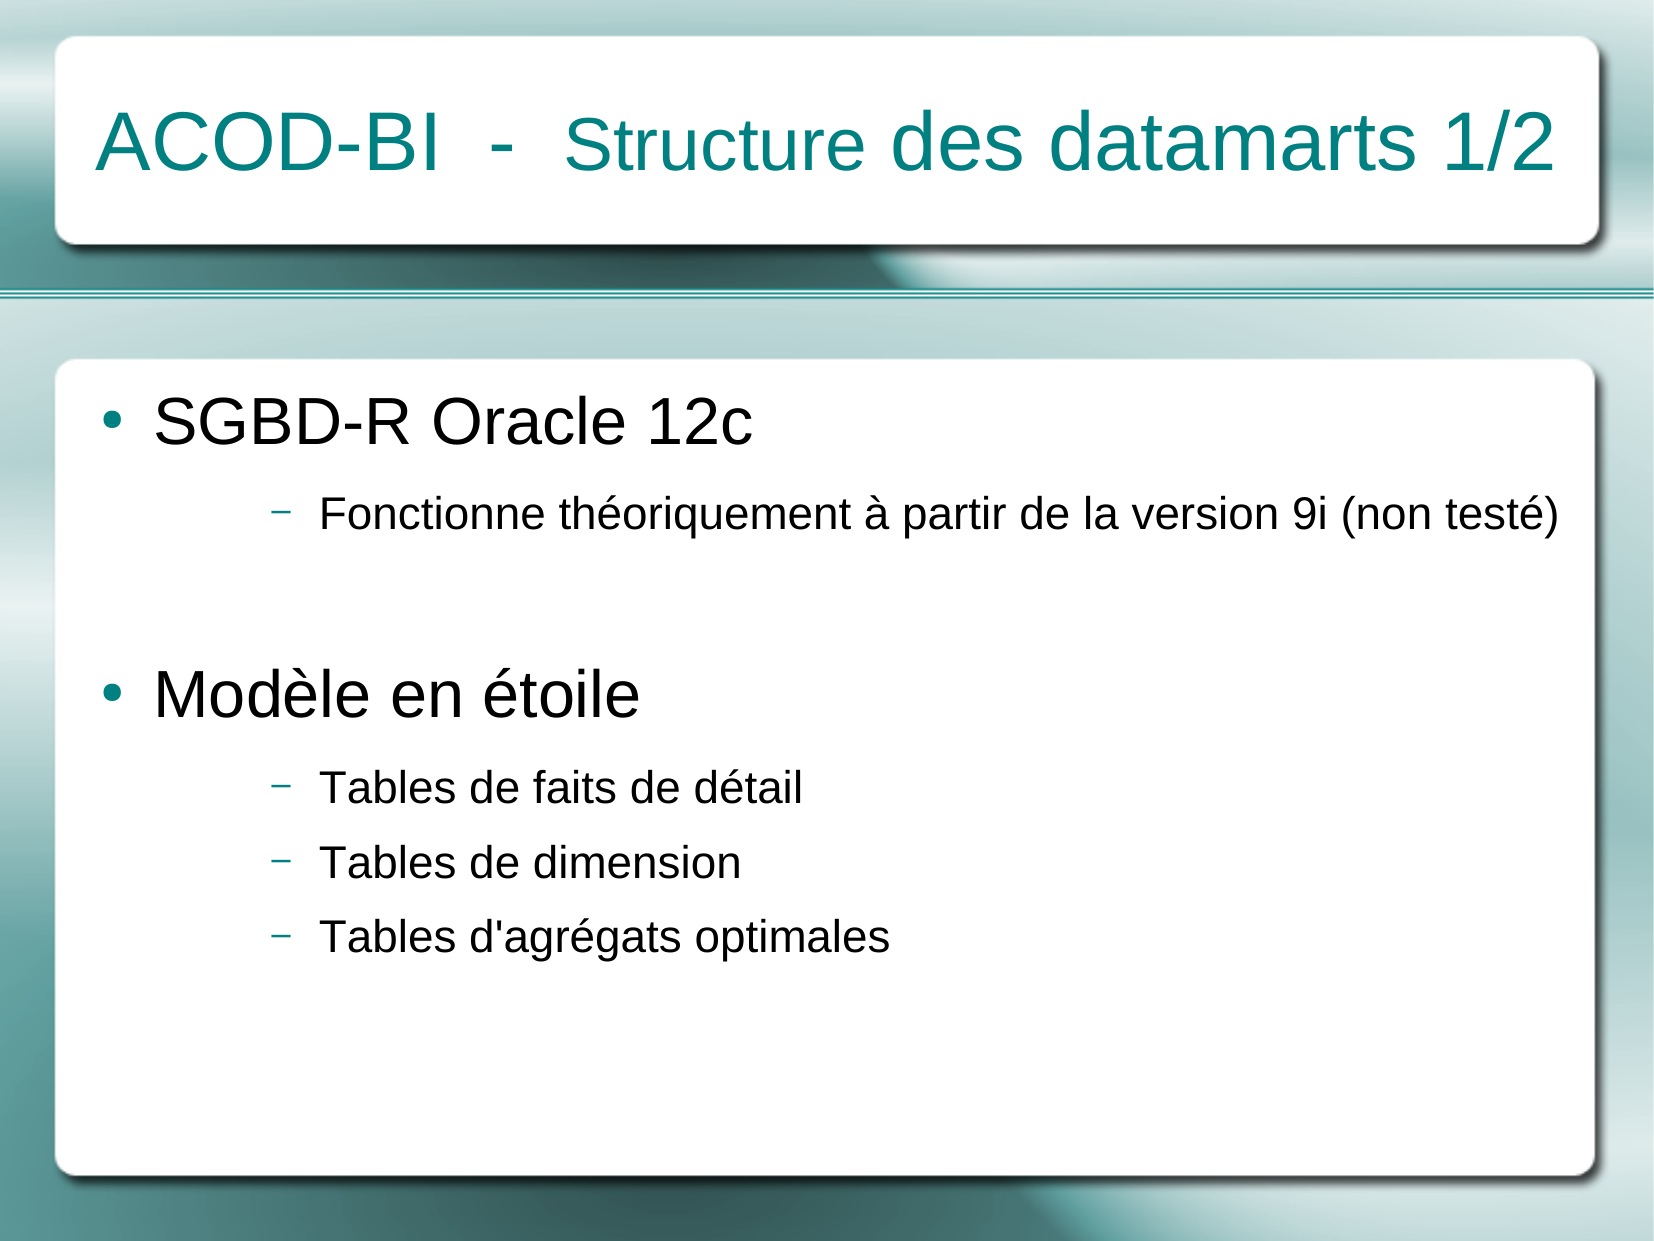

# ACOD-BI - Structure des datamarts 1/2
SGBD-R Oracle 12c
Fonctionne théoriquement à partir de la version 9i (non testé)
Modèle en étoile
Tables de faits de détail
Tables de dimension
Tables d'agrégats optimales